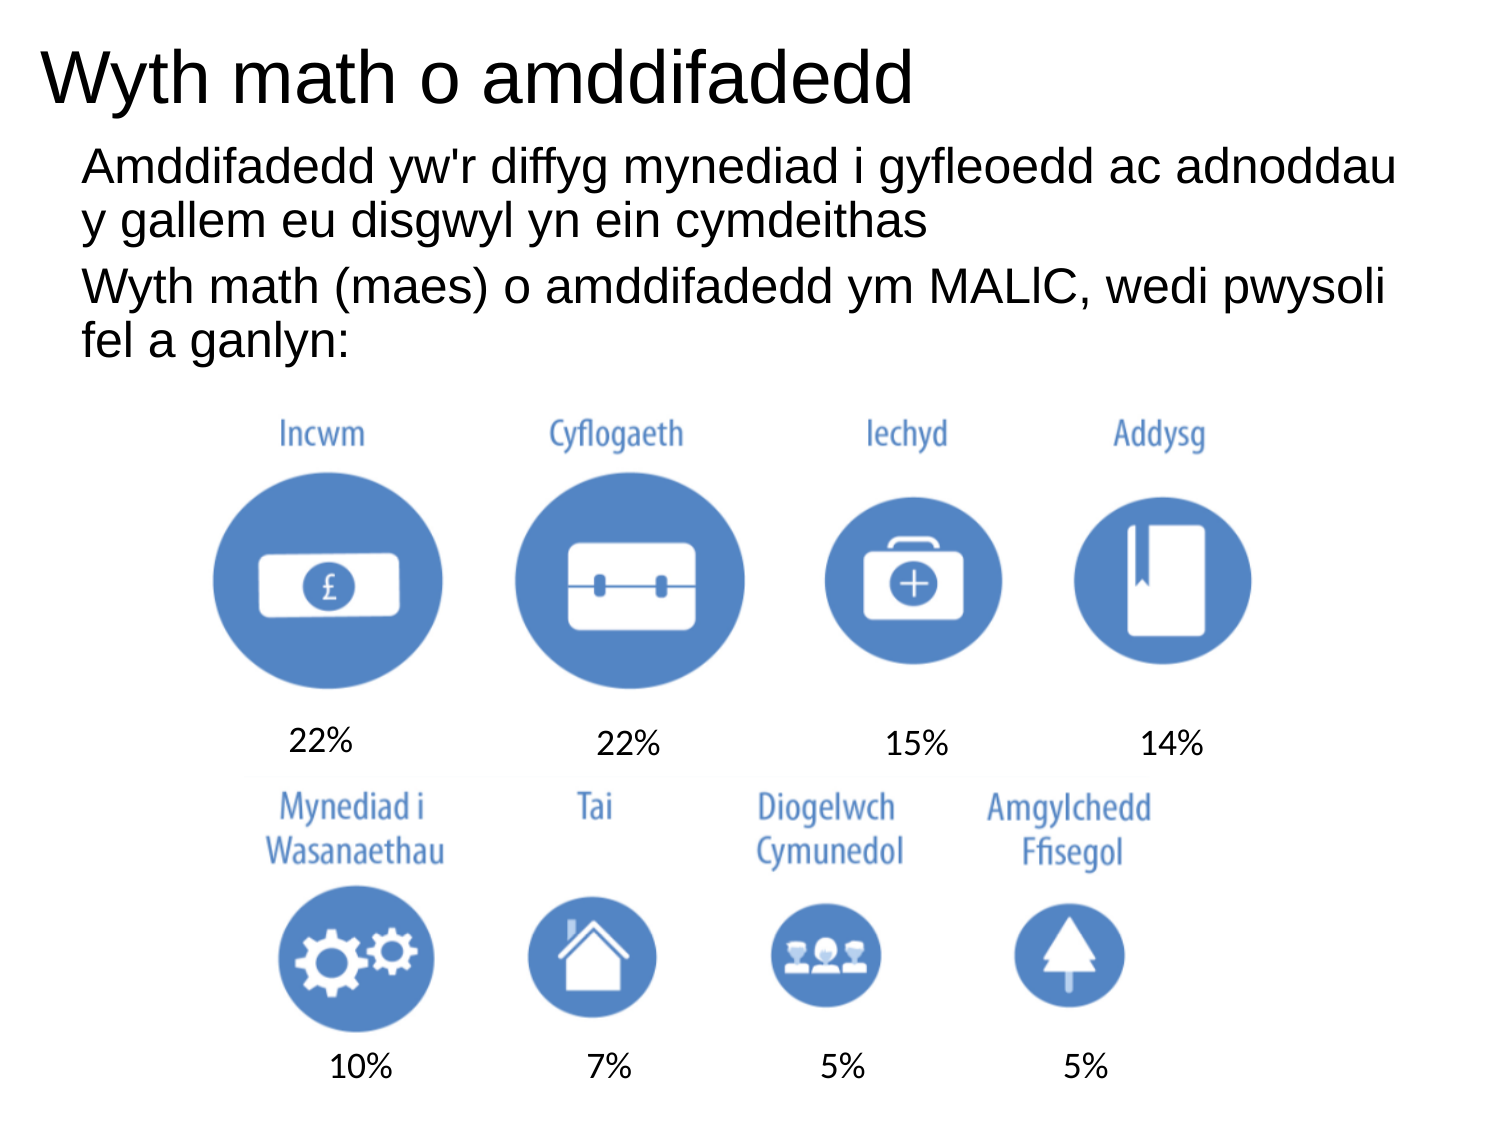

Wyth math o amddifadedd
Amddifadedd yw'r diffyg mynediad i gyfleoedd ac adnoddau y gallem eu disgwyl yn ein cymdeithas
Wyth math (maes) o amddifadedd ym MALlC, wedi pwysoli fel a ganlyn:
22%
22%
15%
14%
10%
7%
5%
5%